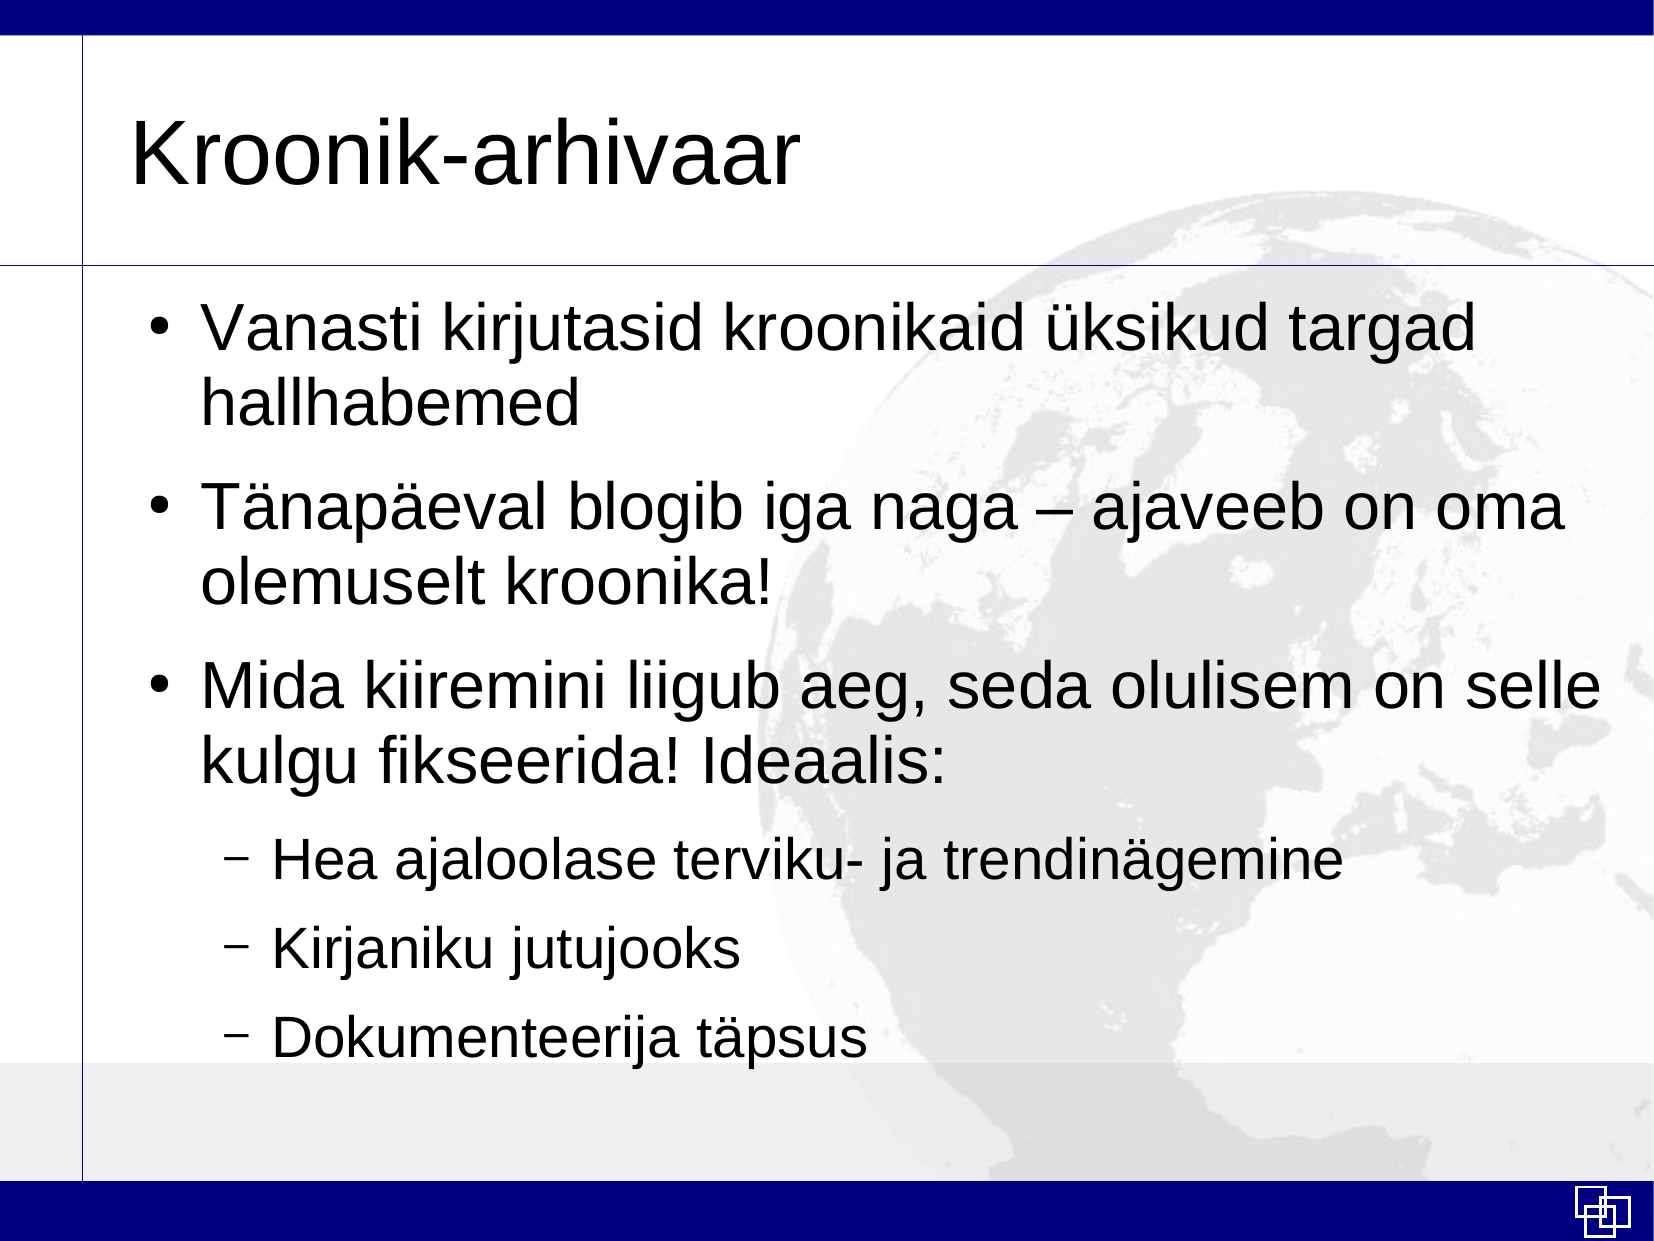

# Kroonik-arhivaar
Vanasti kirjutasid kroonikaid üksikud targad hallhabemed
Tänapäeval blogib iga naga – ajaveeb on oma olemuselt kroonika!
Mida kiiremini liigub aeg, seda olulisem on selle kulgu fikseerida! Ideaalis:
Hea ajaloolase terviku- ja trendinägemine
Kirjaniku jutujooks
Dokumenteerija täpsus